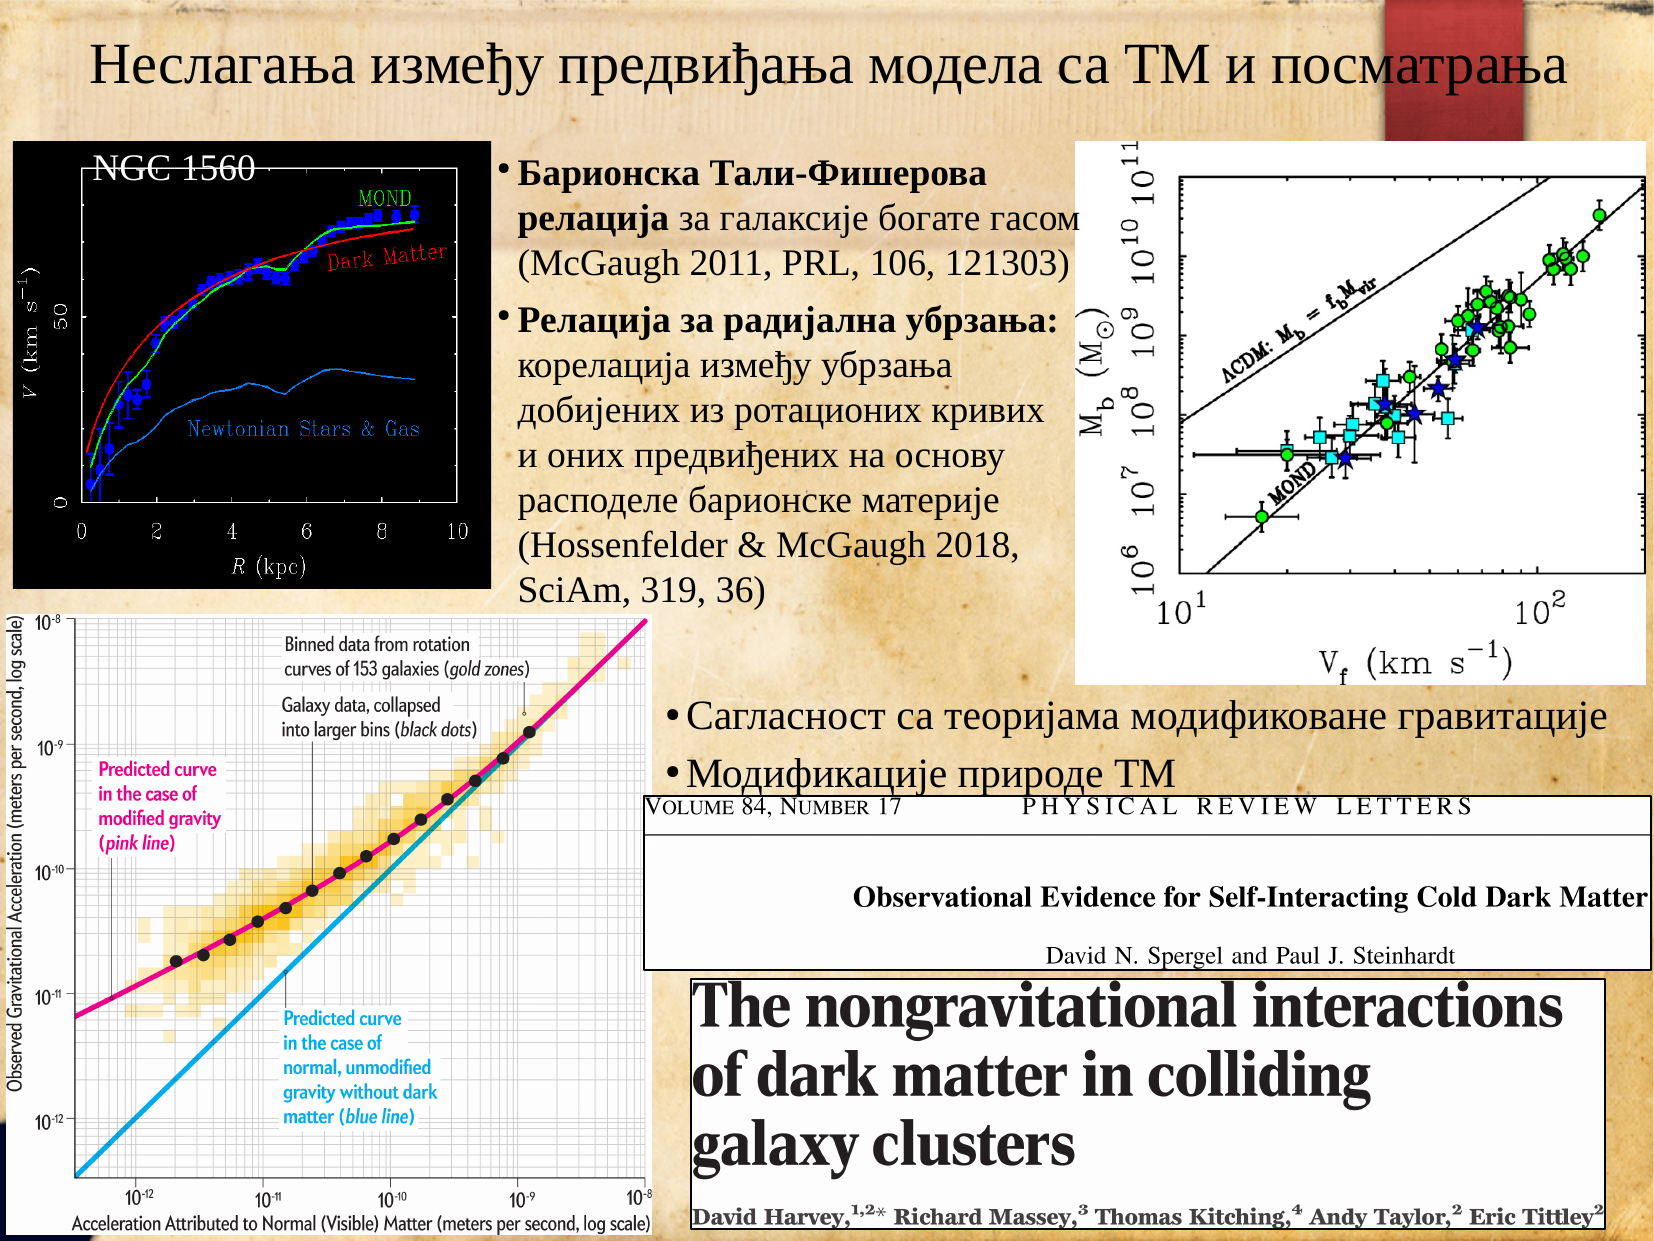

# Неслагања између предвиђања модела са ТМ и посматрања
NGC 1560
Барионска Тали-Фишерова релација за галаксије богате гасом (McGaugh 2011, PRL, 106, 121303)
Релација за радијална убрзања: корелација између убрзања добијених из ротационих кривих и оних предвиђених на основу расподеле барионске материје (Hossenfelder & McGaugh 2018, SciAm, 319, 36)
NGC 1560
Сагласност са теоријама модификоване гравитације
Модификације природе ТМ